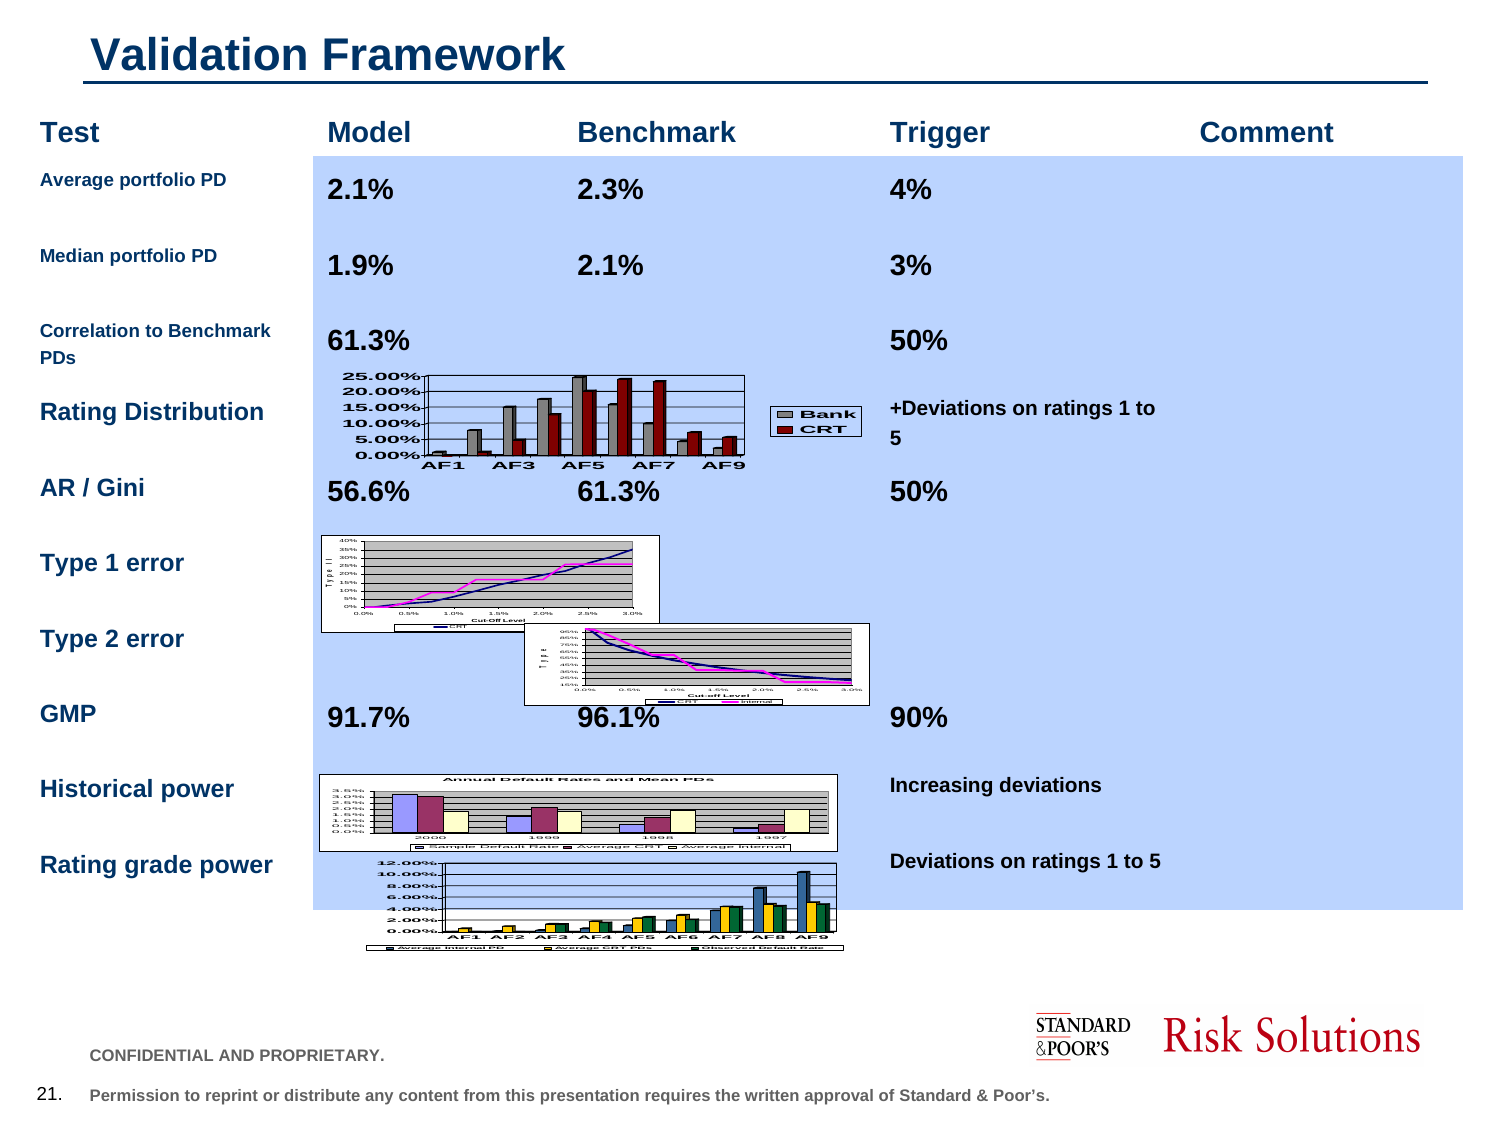

Validation Framework
| Test | Model | Benchmark | Trigger | Comment |
| --- | --- | --- | --- | --- |
| Average portfolio PD | 2.1% | 2.3% | 4% | |
| Median portfolio PD | 1.9% | 2.1% | 3% | |
| Correlation to Benchmark PDs | 61.3% | | 50% | |
| Rating Distribution | | | +Deviations on ratings 1 to 5 | |
| AR / Gini | 56.6% | 61.3% | 50% | |
| Type 1 error | | | | |
| Type 2 error | | | | |
| GMP | 91.7% | 96.1% | 90% | |
| Historical power | | | Increasing deviations | |
| Rating grade power | | | Deviations on ratings 1 to 5 | |
#